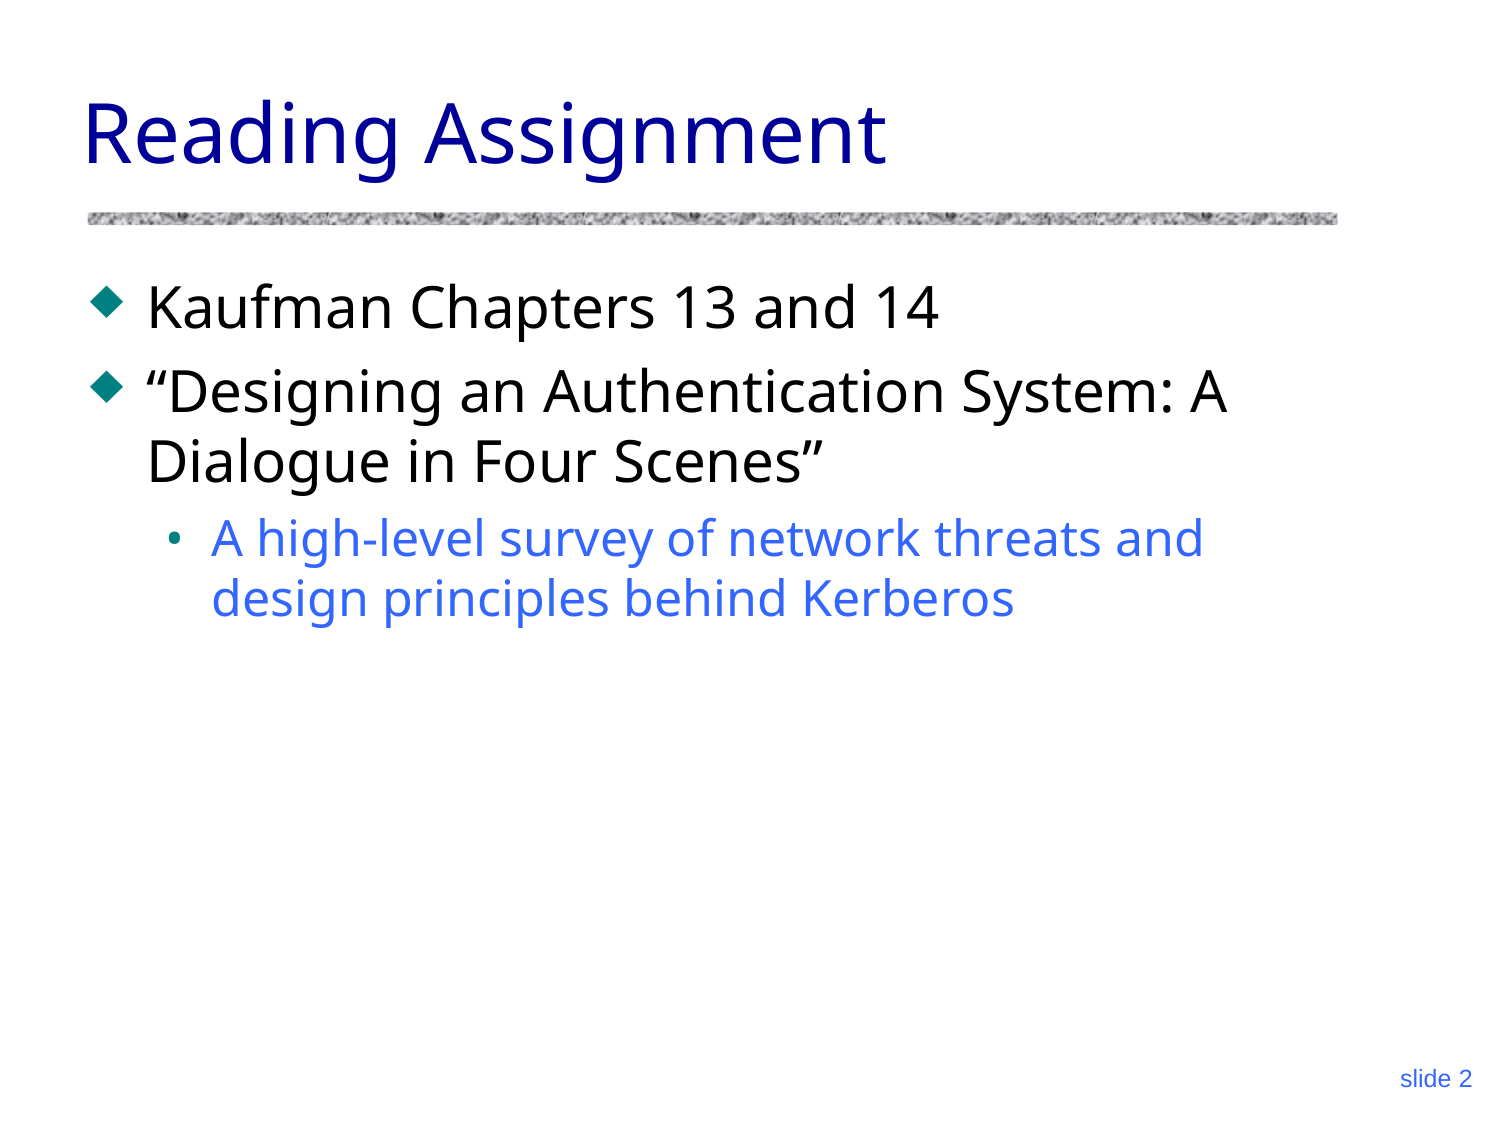

Reading Assignment
Kaufman Chapters 13 and 14
“Designing an Authentication System: A Dialogue in Four Scenes”
A high-level survey of network threats and design principles behind Kerberos
slide